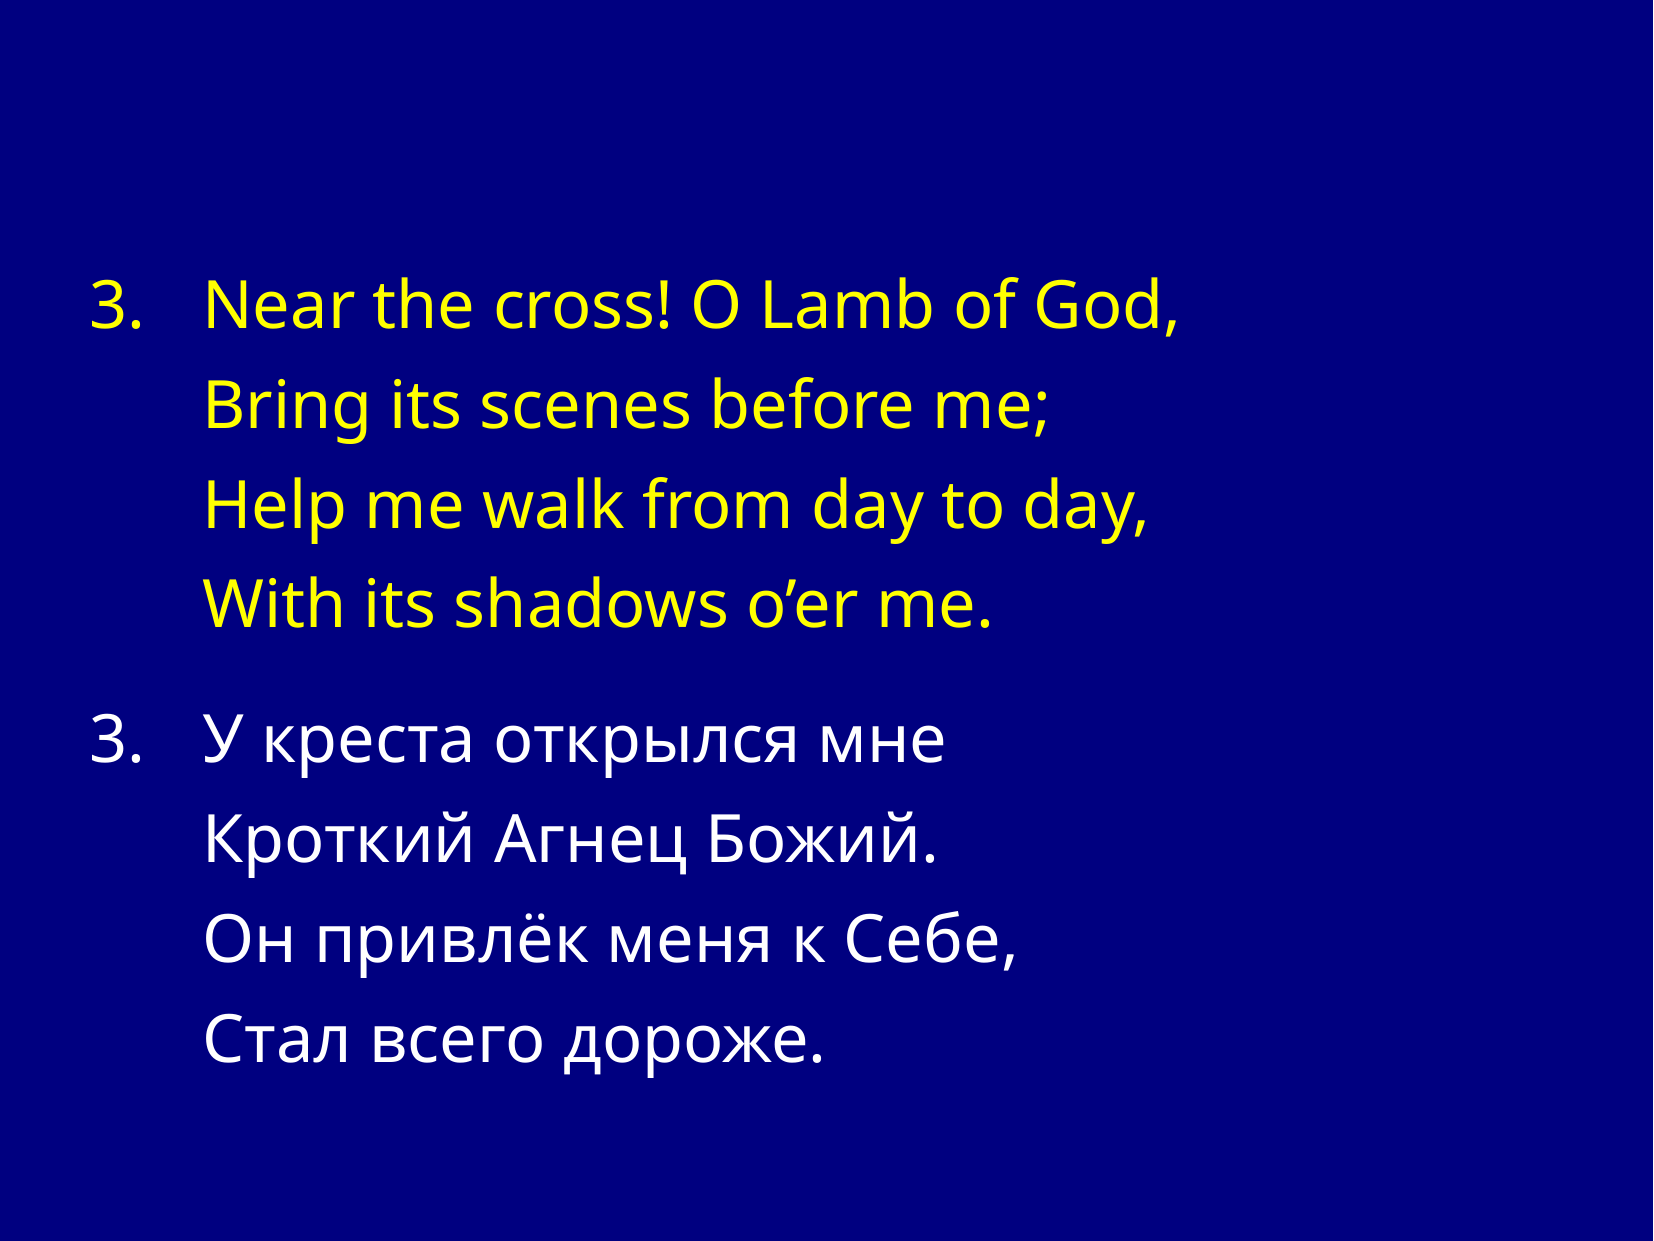

3.	Near the cross! O Lamb of God,
	Bring its scenes before me;
	Help me walk from day to day,
	With its shadows o’er me.
3.	У креста открылся мне
	Кроткий Агнец Божий.
	Он привлёк меня к Себе,
	Стал всего дороже.